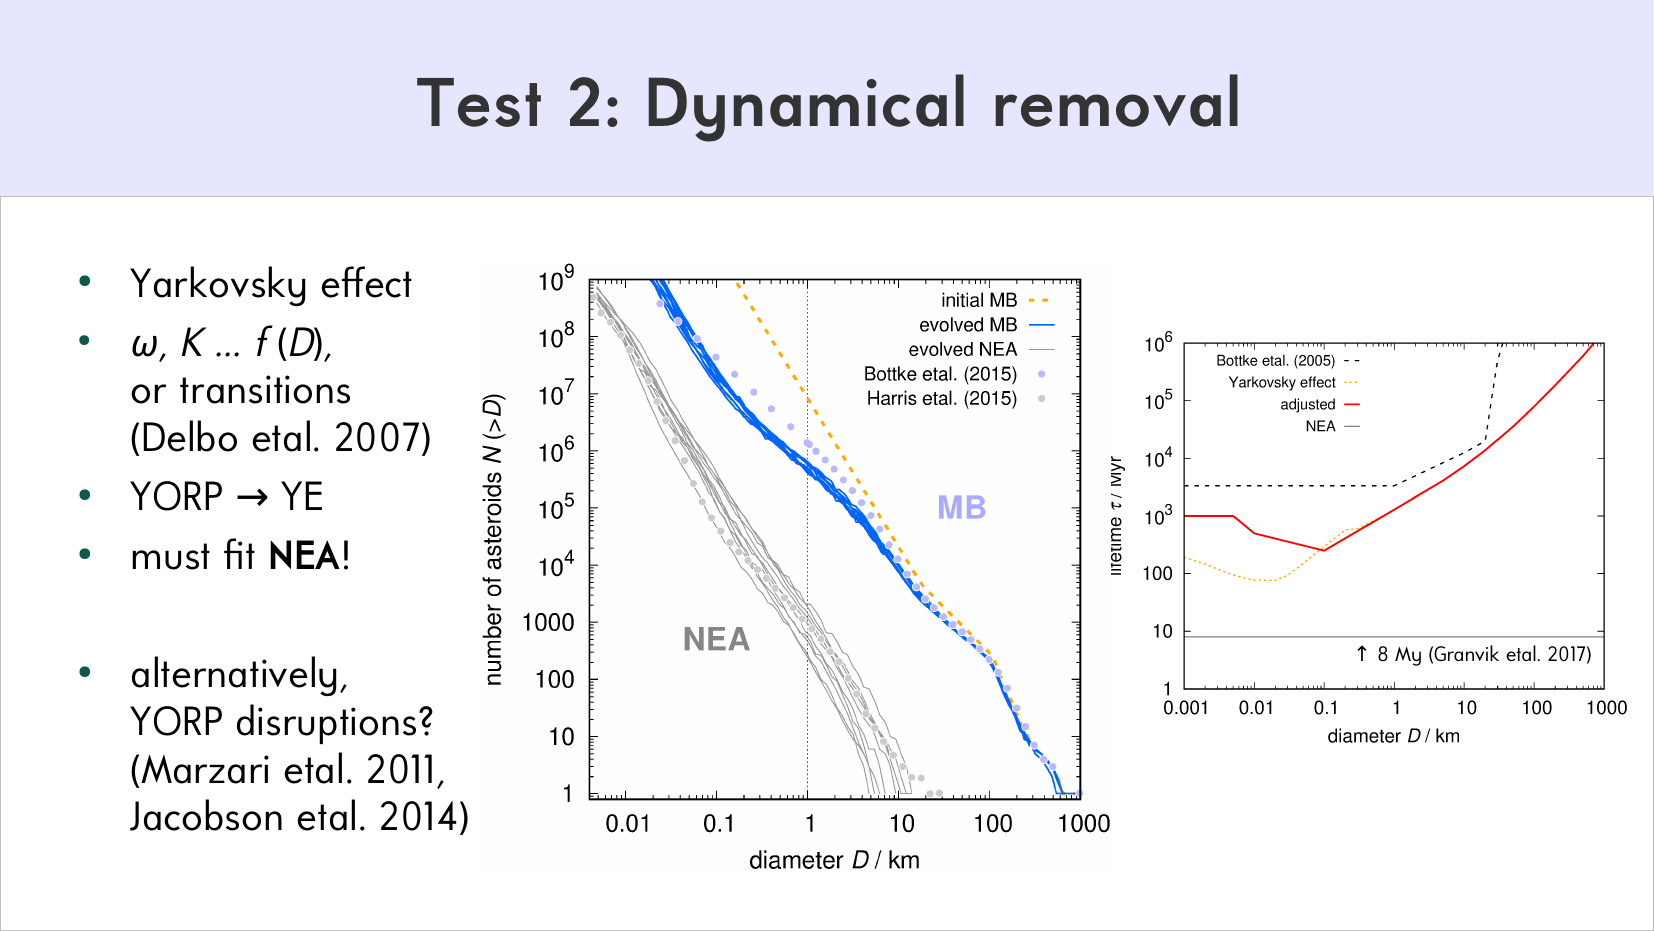

# Test 2: Dynamical removal
Yarkovsky effect
ω, K ... f (D), or transitions (Delbo etal. 2007)
YORP → YE
must fit NEA!
alternatively, YORP disruptions? (Marzari etal. 2011, Jacobson etal. 2014)
↑ 8 My (Granvik etal. 2017)